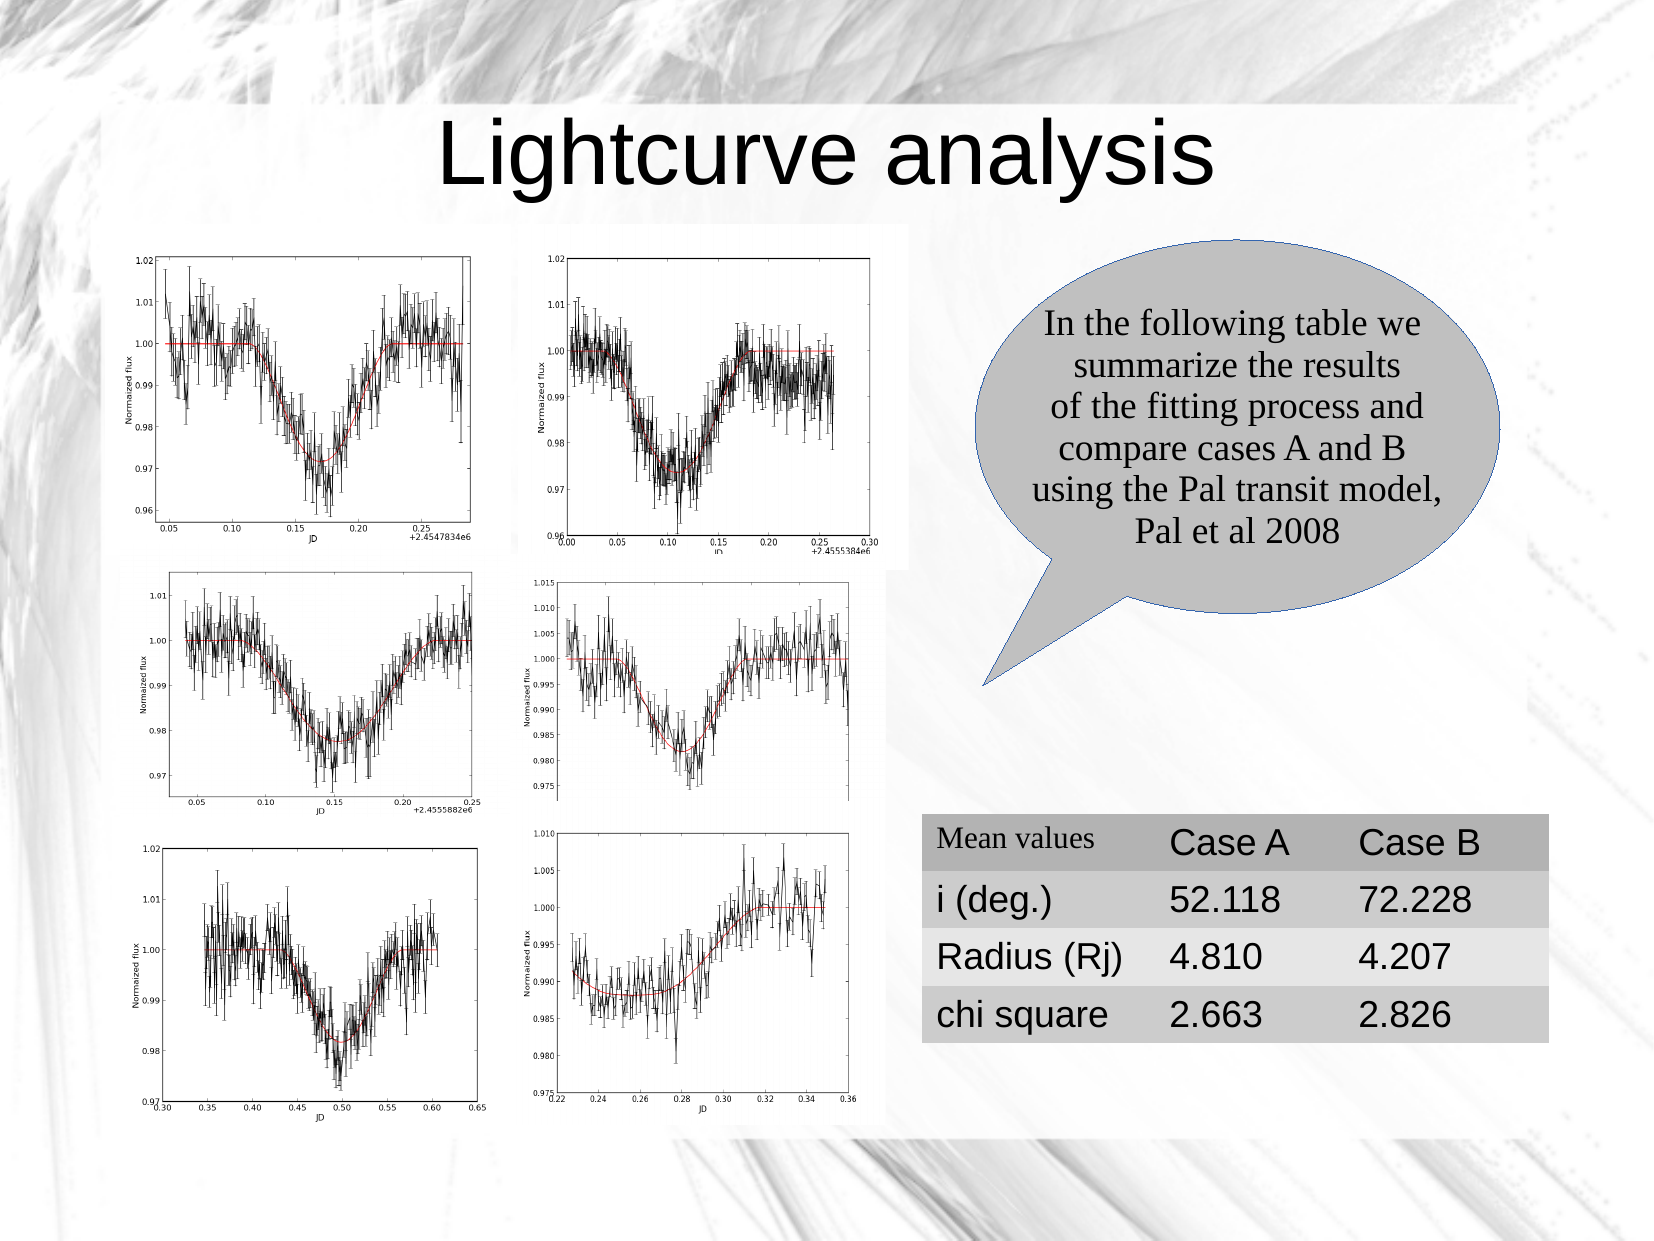

# Lightcurve analysis
In the following table we
summarize the results
of the fitting process and
compare cases A and B
using the Pal transit model,
Pal et al 2008
| Mean values | Case A | Case B |
| --- | --- | --- |
| i (deg.) | 52.118 | 72.228 |
| Radius (Rj) | 4.810 | 4.207 |
| chi square | 2.663 | 2.826 |